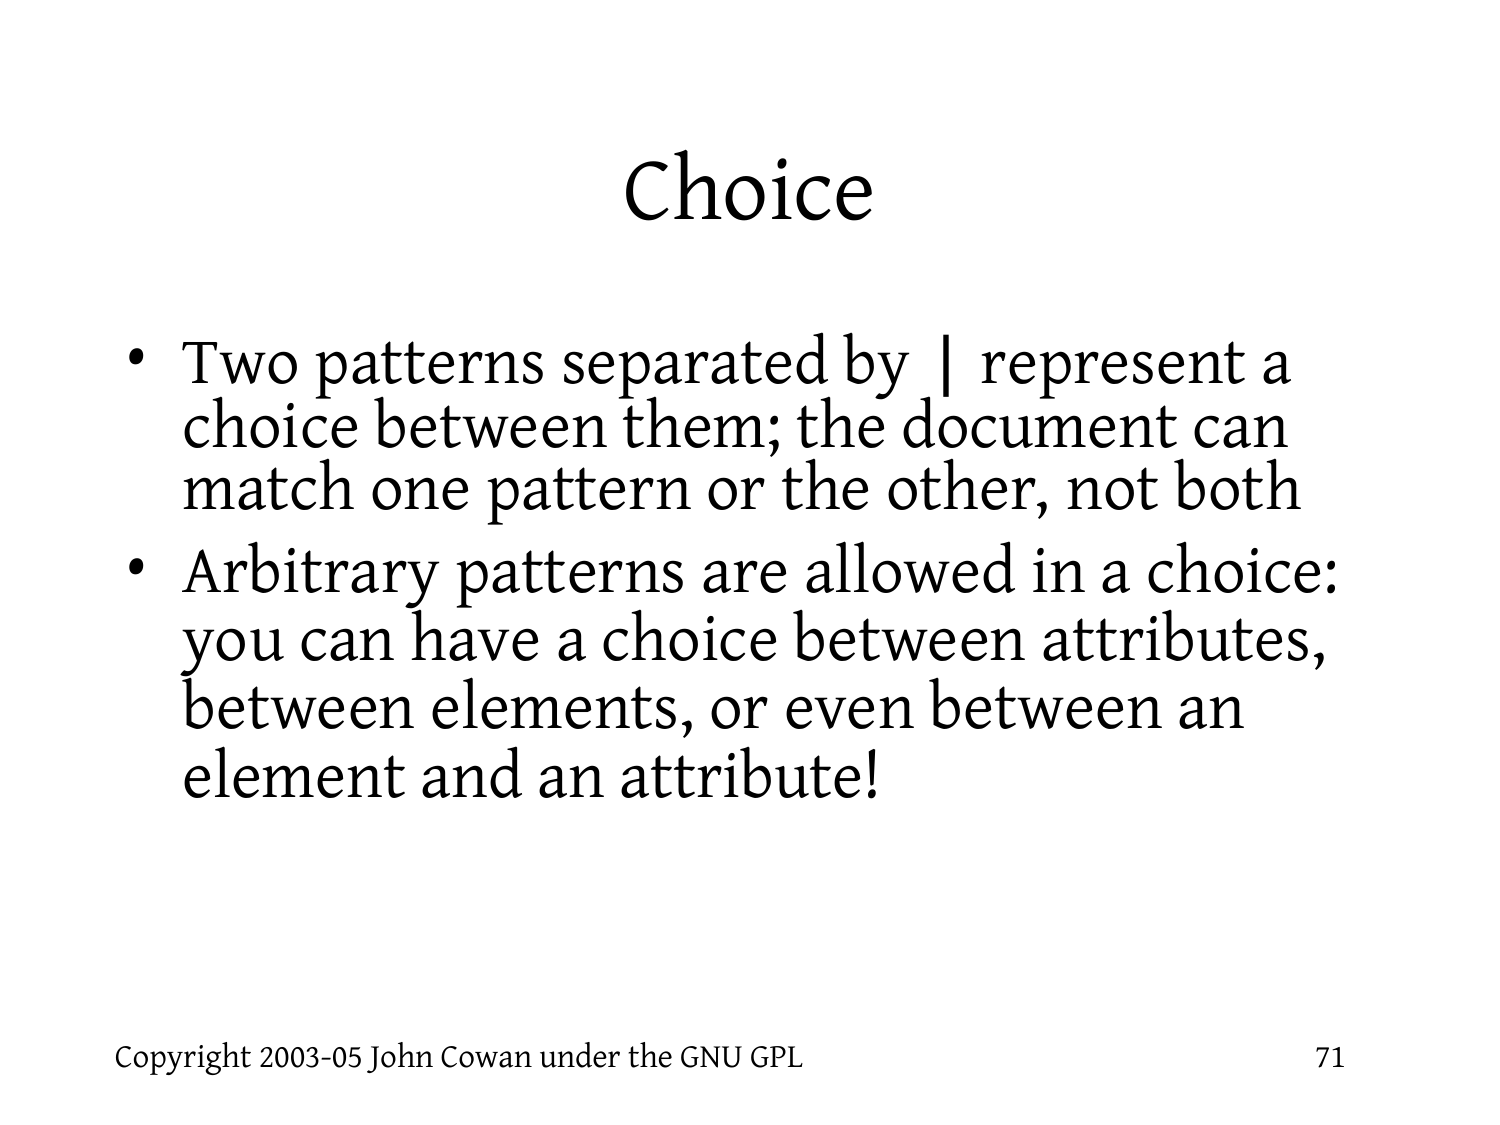

# Choice
Two patterns separated by | represent a choice between them; the document can match one pattern or the other, not both
Arbitrary patterns are allowed in a choice: you can have a choice between attributes, between elements, or even between an element and an attribute!